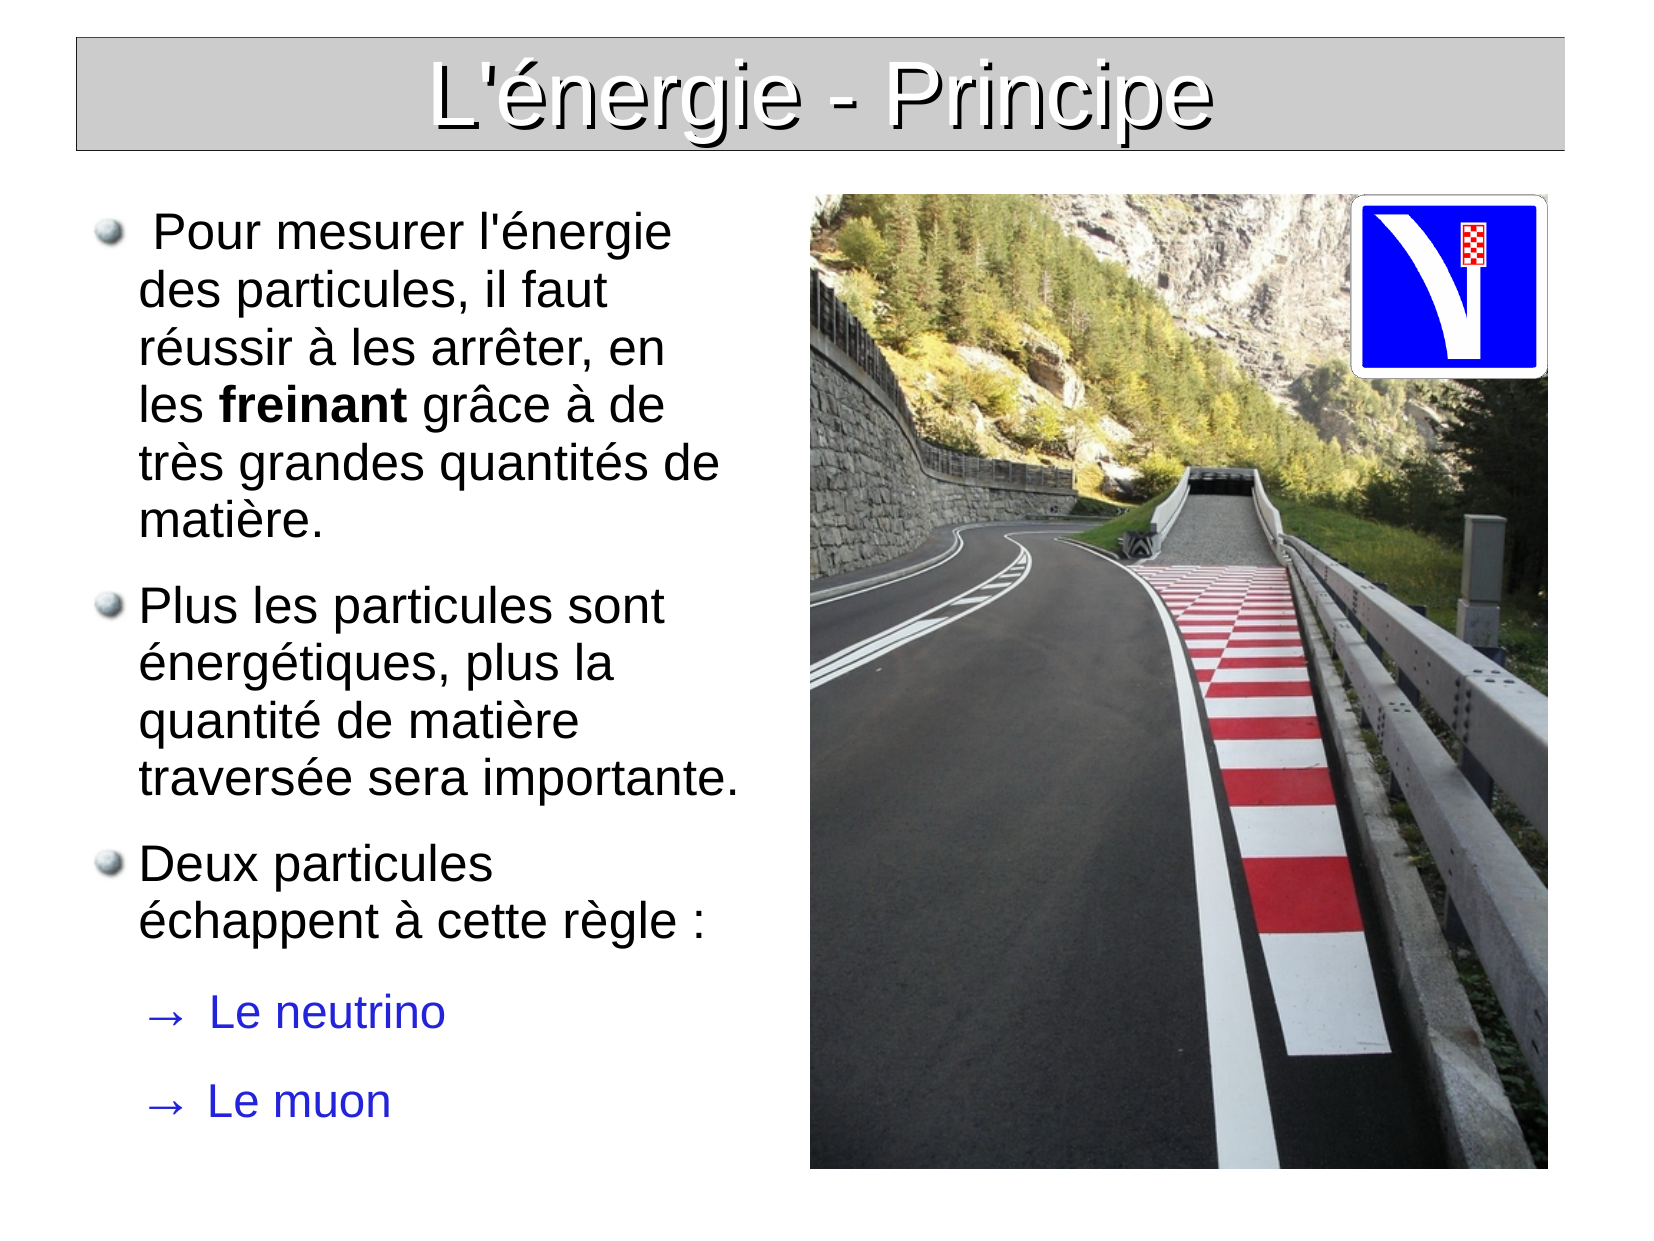

# L'énergie - Principe
 Pour mesurer l'énergie des particules, il faut réussir à les arrêter, en les freinant grâce à de très grandes quantités de matière.
Plus les particules sont énergétiques, plus la quantité de matière traversée sera importante.
Deux particules échappent à cette règle :
→ Le neutrino
→ Le muon